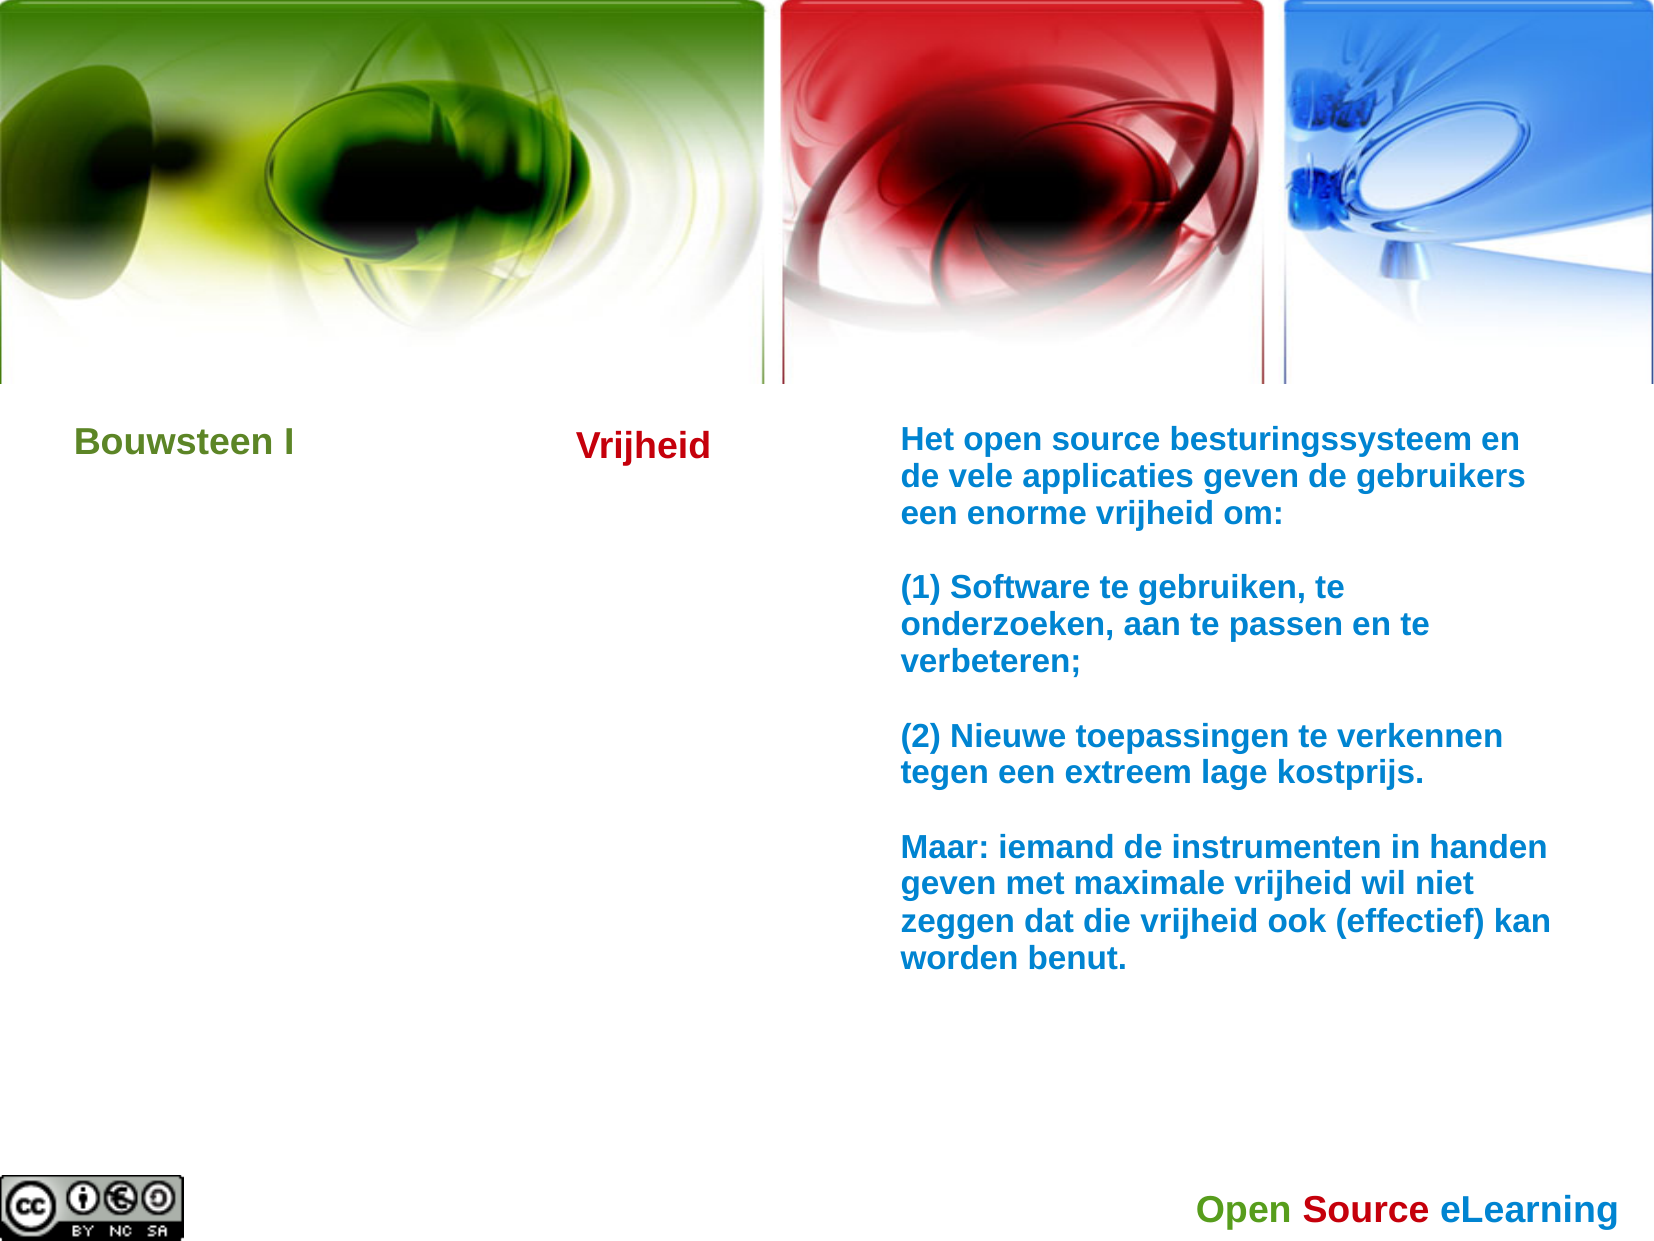

Bouwsteen I
Het open source besturingssysteem en de vele applicaties geven de gebruikers een enorme vrijheid om:
(1) Software te gebruiken, te onderzoeken, aan te passen en te verbeteren;
(2) Nieuwe toepassingen te verkennen tegen een extreem lage kostprijs.
Maar: iemand de instrumenten in handen geven met maximale vrijheid wil niet zeggen dat die vrijheid ook (effectief) kan worden benut.
Vrijheid
Open Source eLearning